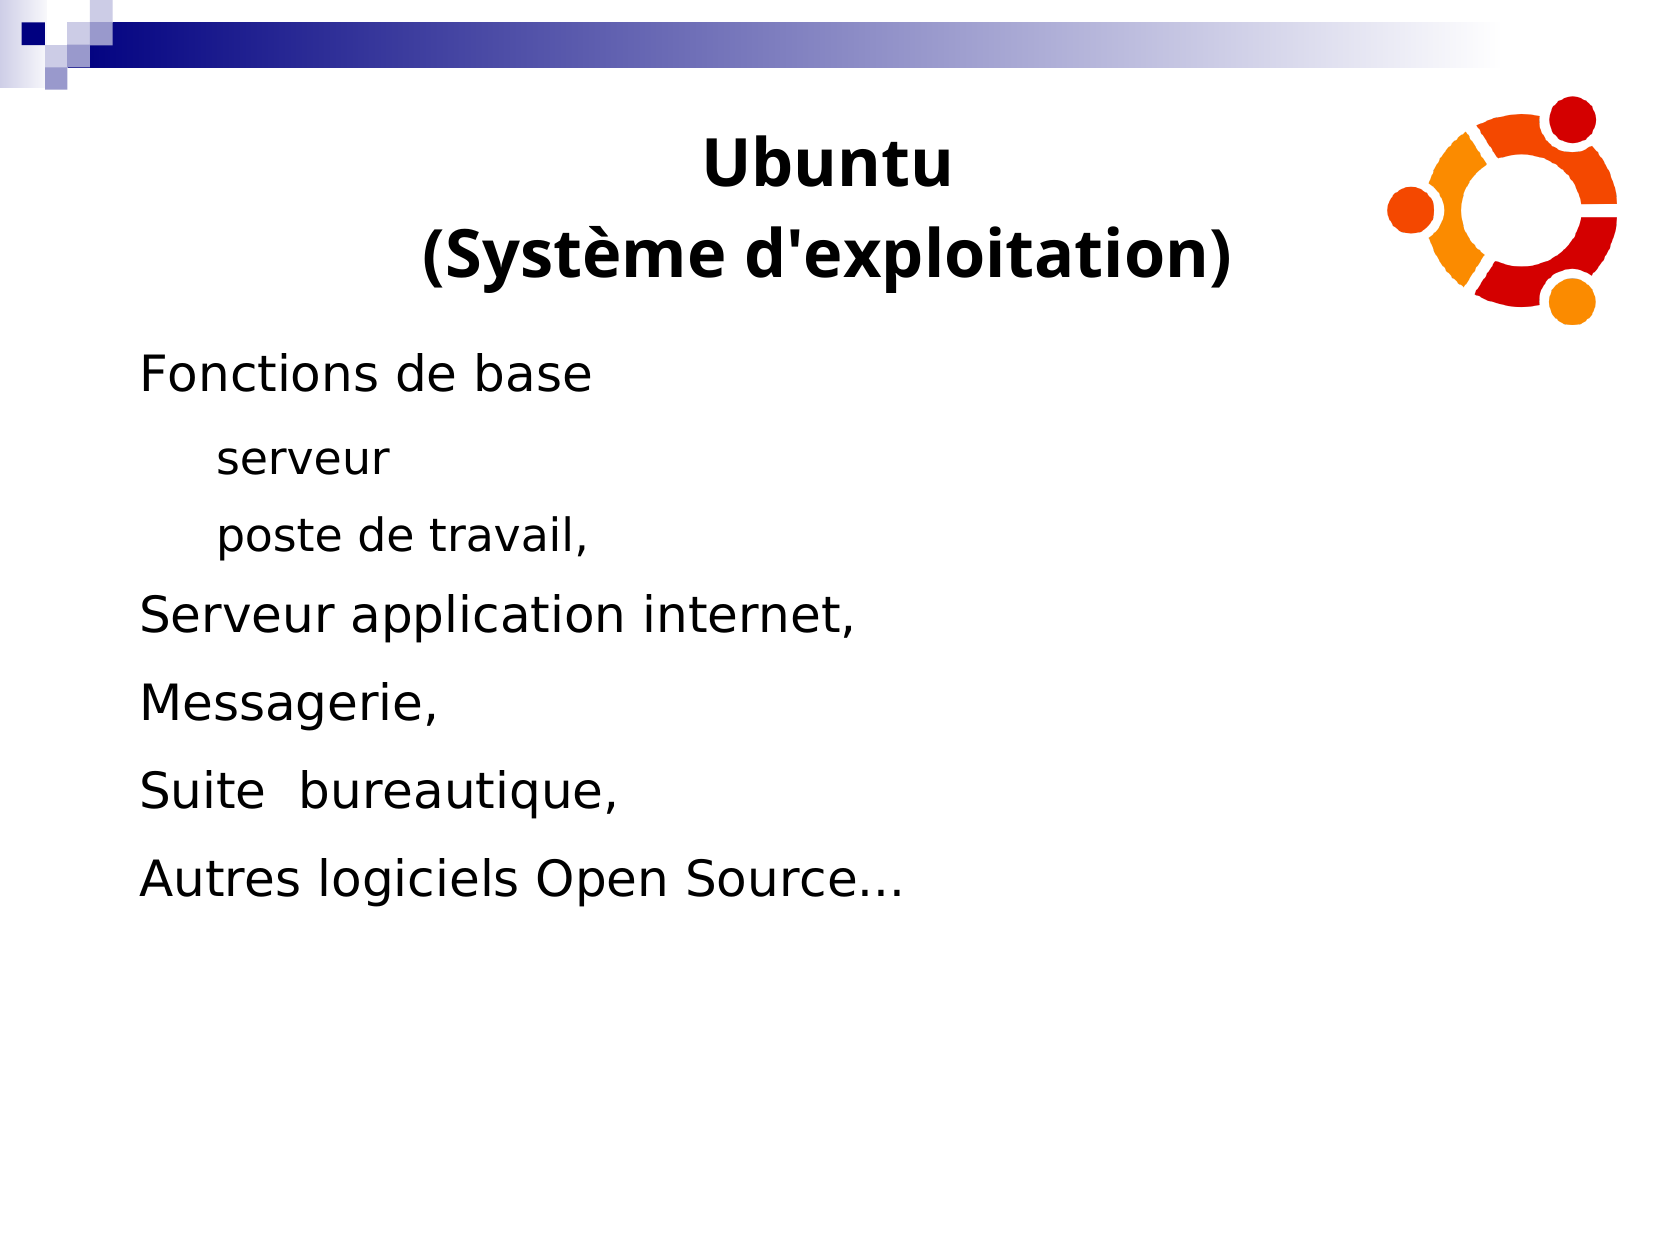

# Ubuntu (Système d'exploitation)
Fonctions de base
serveur
poste de travail,
Serveur application internet,
Messagerie,
Suite bureautique,
Autres logiciels Open Source...